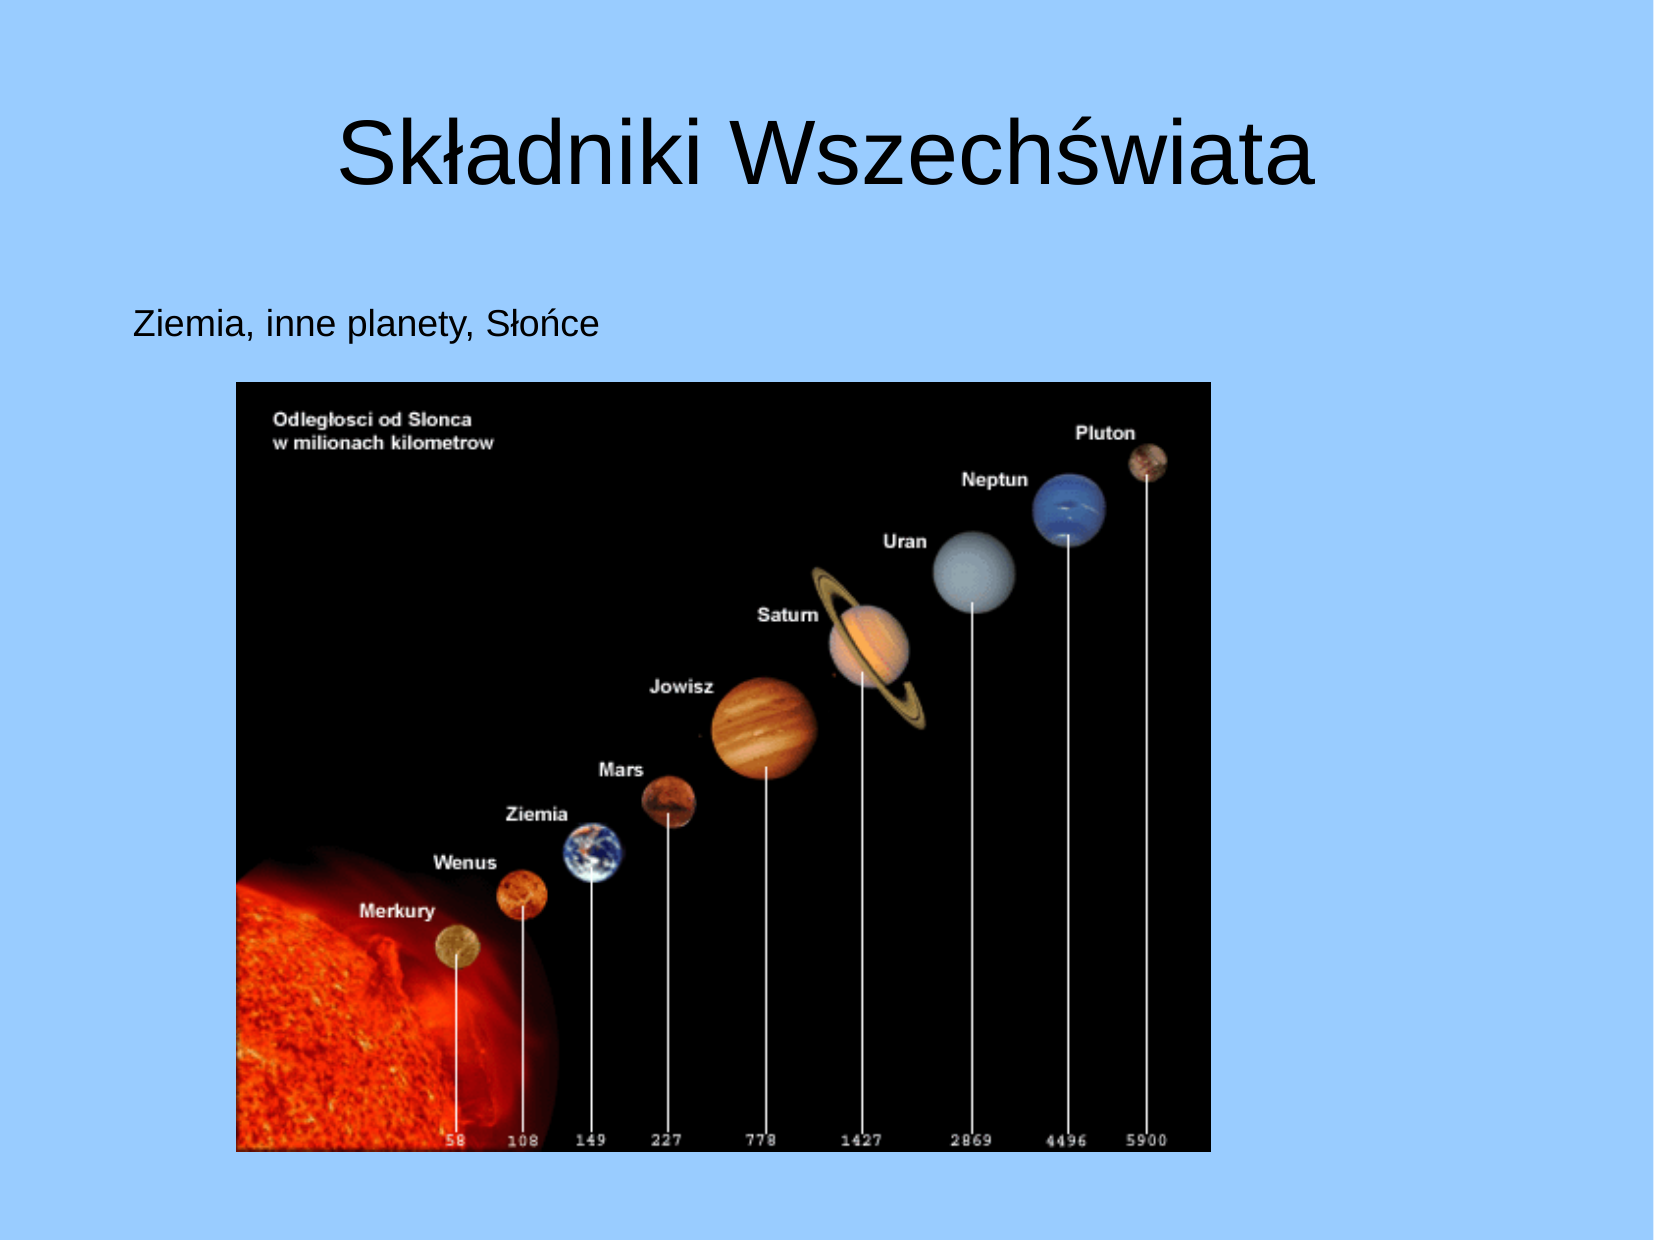

# Składniki Wszechświata
Ziemia, inne planety, Słońce